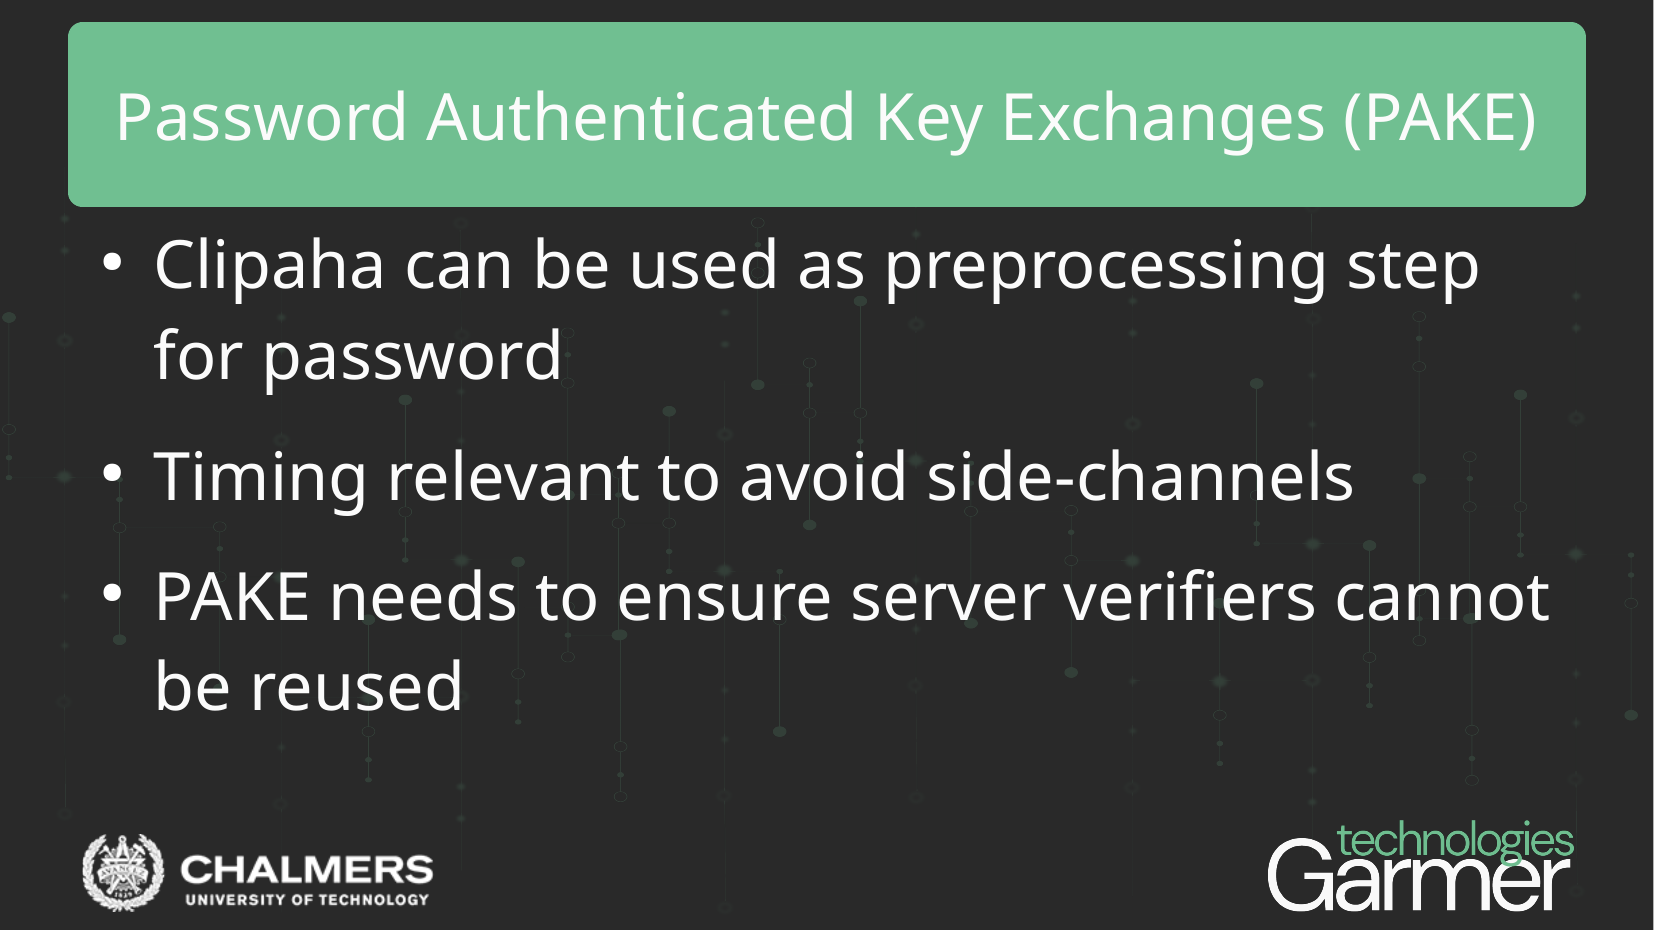

# Password Authenticated Key Exchanges (PAKE)
Clipaha can be used as preprocessing step for password
Timing relevant to avoid side-channels
PAKE needs to ensure server verifiers cannot be reused